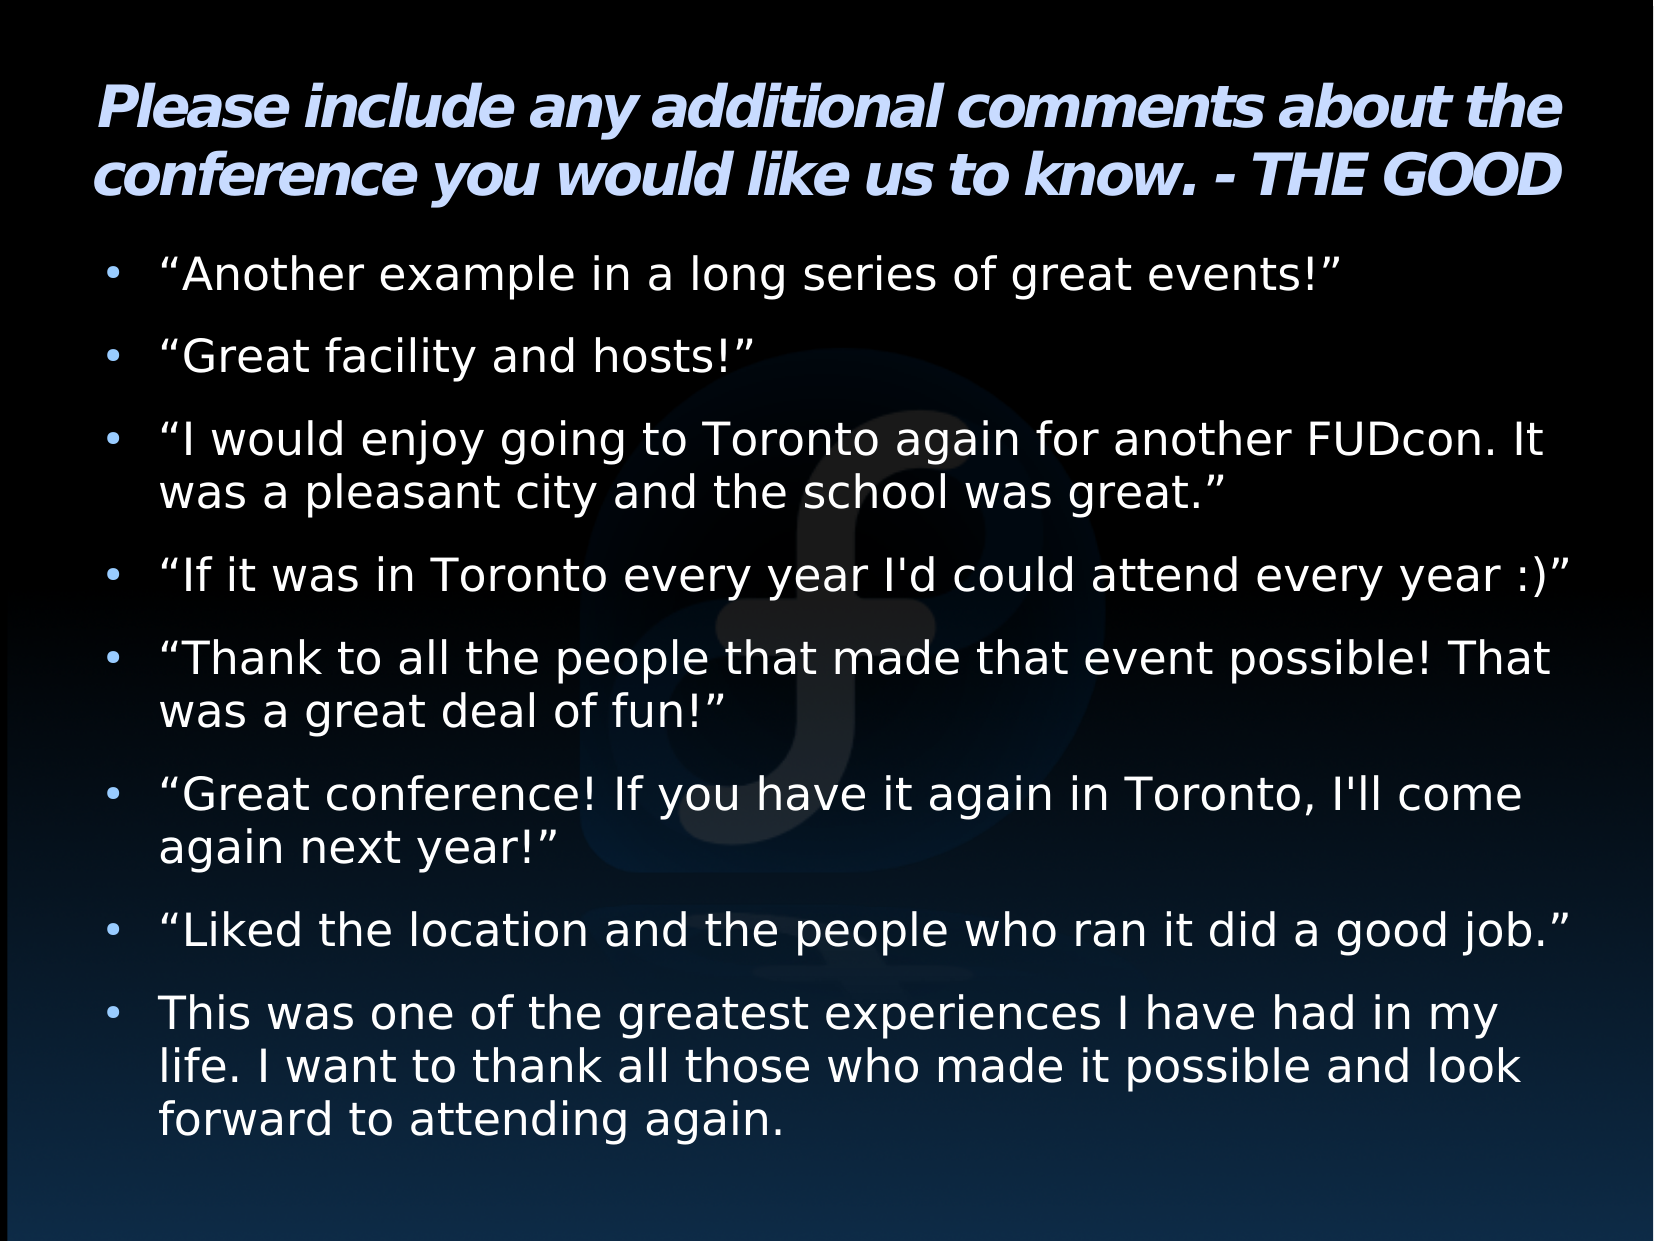

# Please include any additional comments about the conference you would like us to know. - THE GOOD
“Another example in a long series of great events!”
“Great facility and hosts!”
“I would enjoy going to Toronto again for another FUDcon. It was a pleasant city and the school was great.”
“If it was in Toronto every year I'd could attend every year :)”
“Thank to all the people that made that event possible! That was a great deal of fun!”
“Great conference! If you have it again in Toronto, I'll come again next year!”
“Liked the location and the people who ran it did a good job.”
This was one of the greatest experiences I have had in my life. I want to thank all those who made it possible and look forward to attending again.